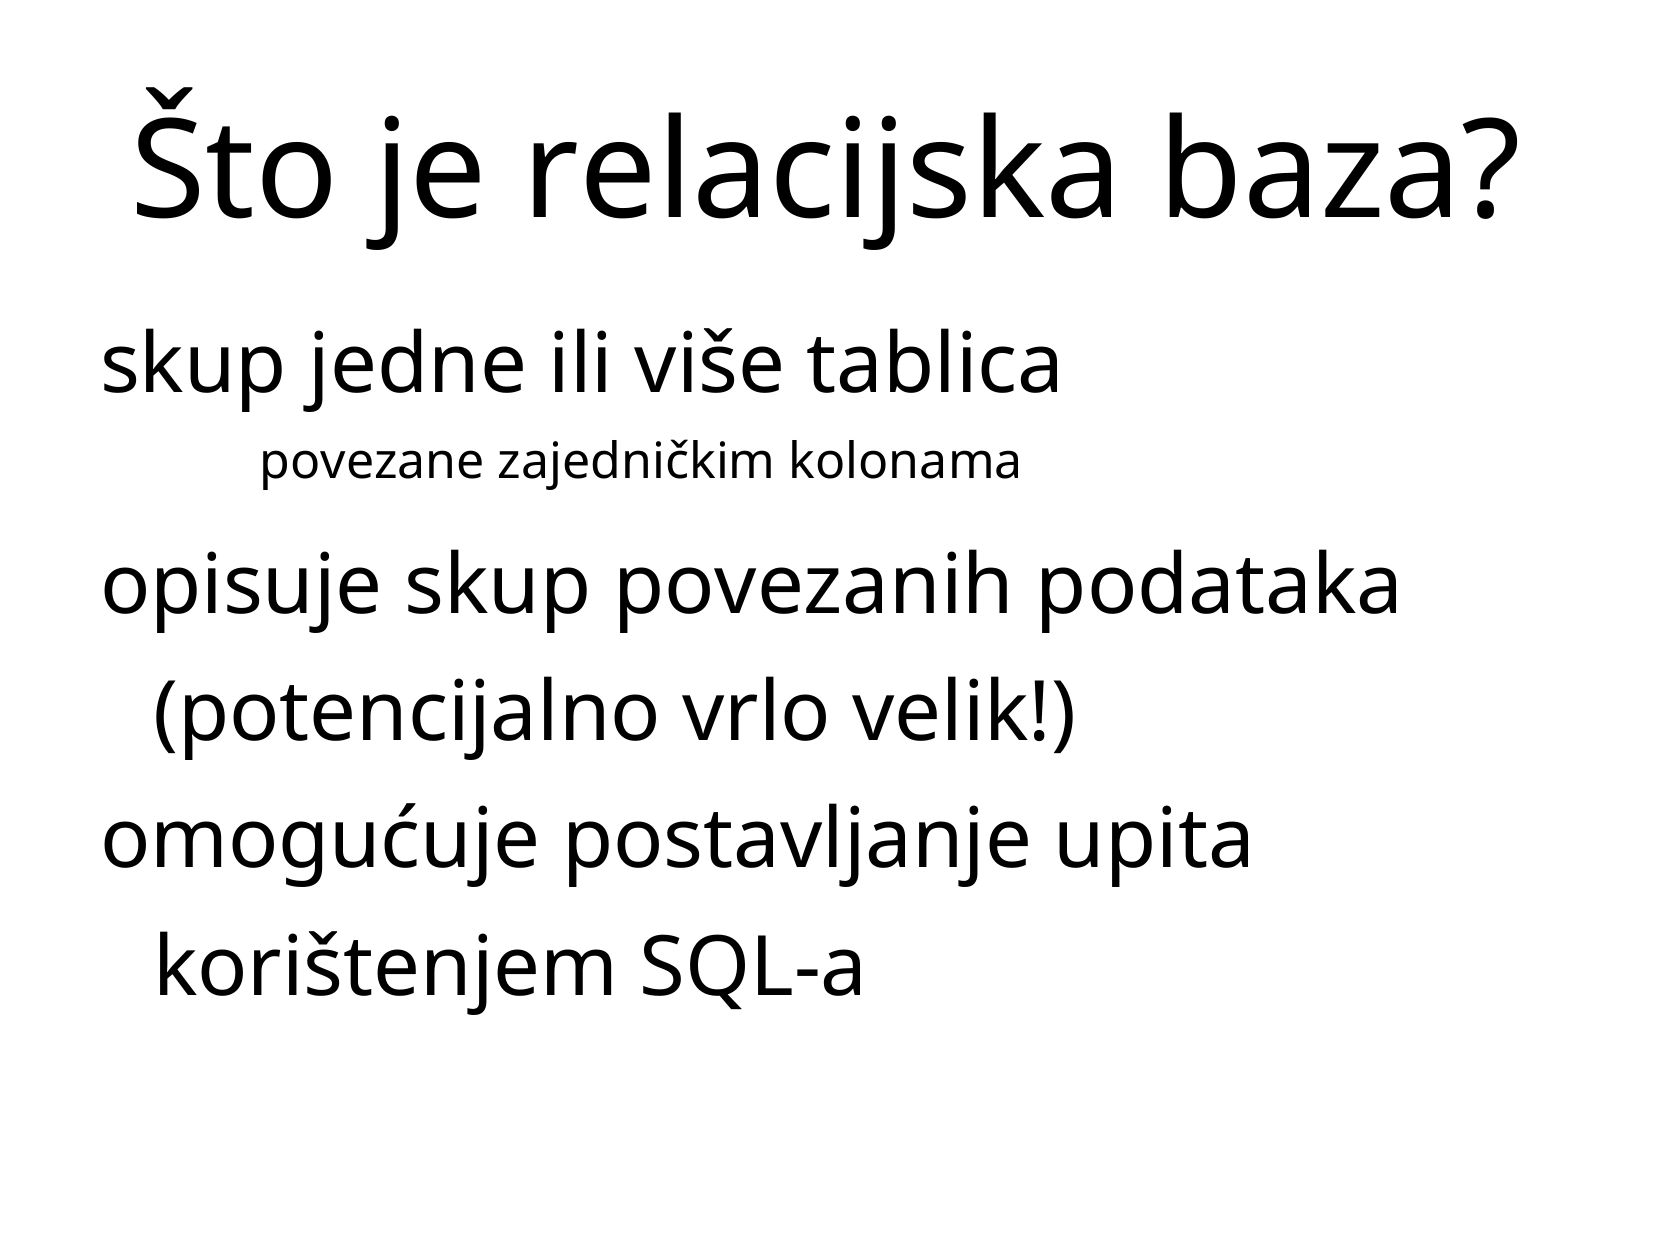

# Što je relacijska baza?
skup jedne ili više tablica
povezane zajedničkim kolonama
opisuje skup povezanih podataka (potencijalno vrlo velik!)
omogućuje postavljanje upita korištenjem SQL-a